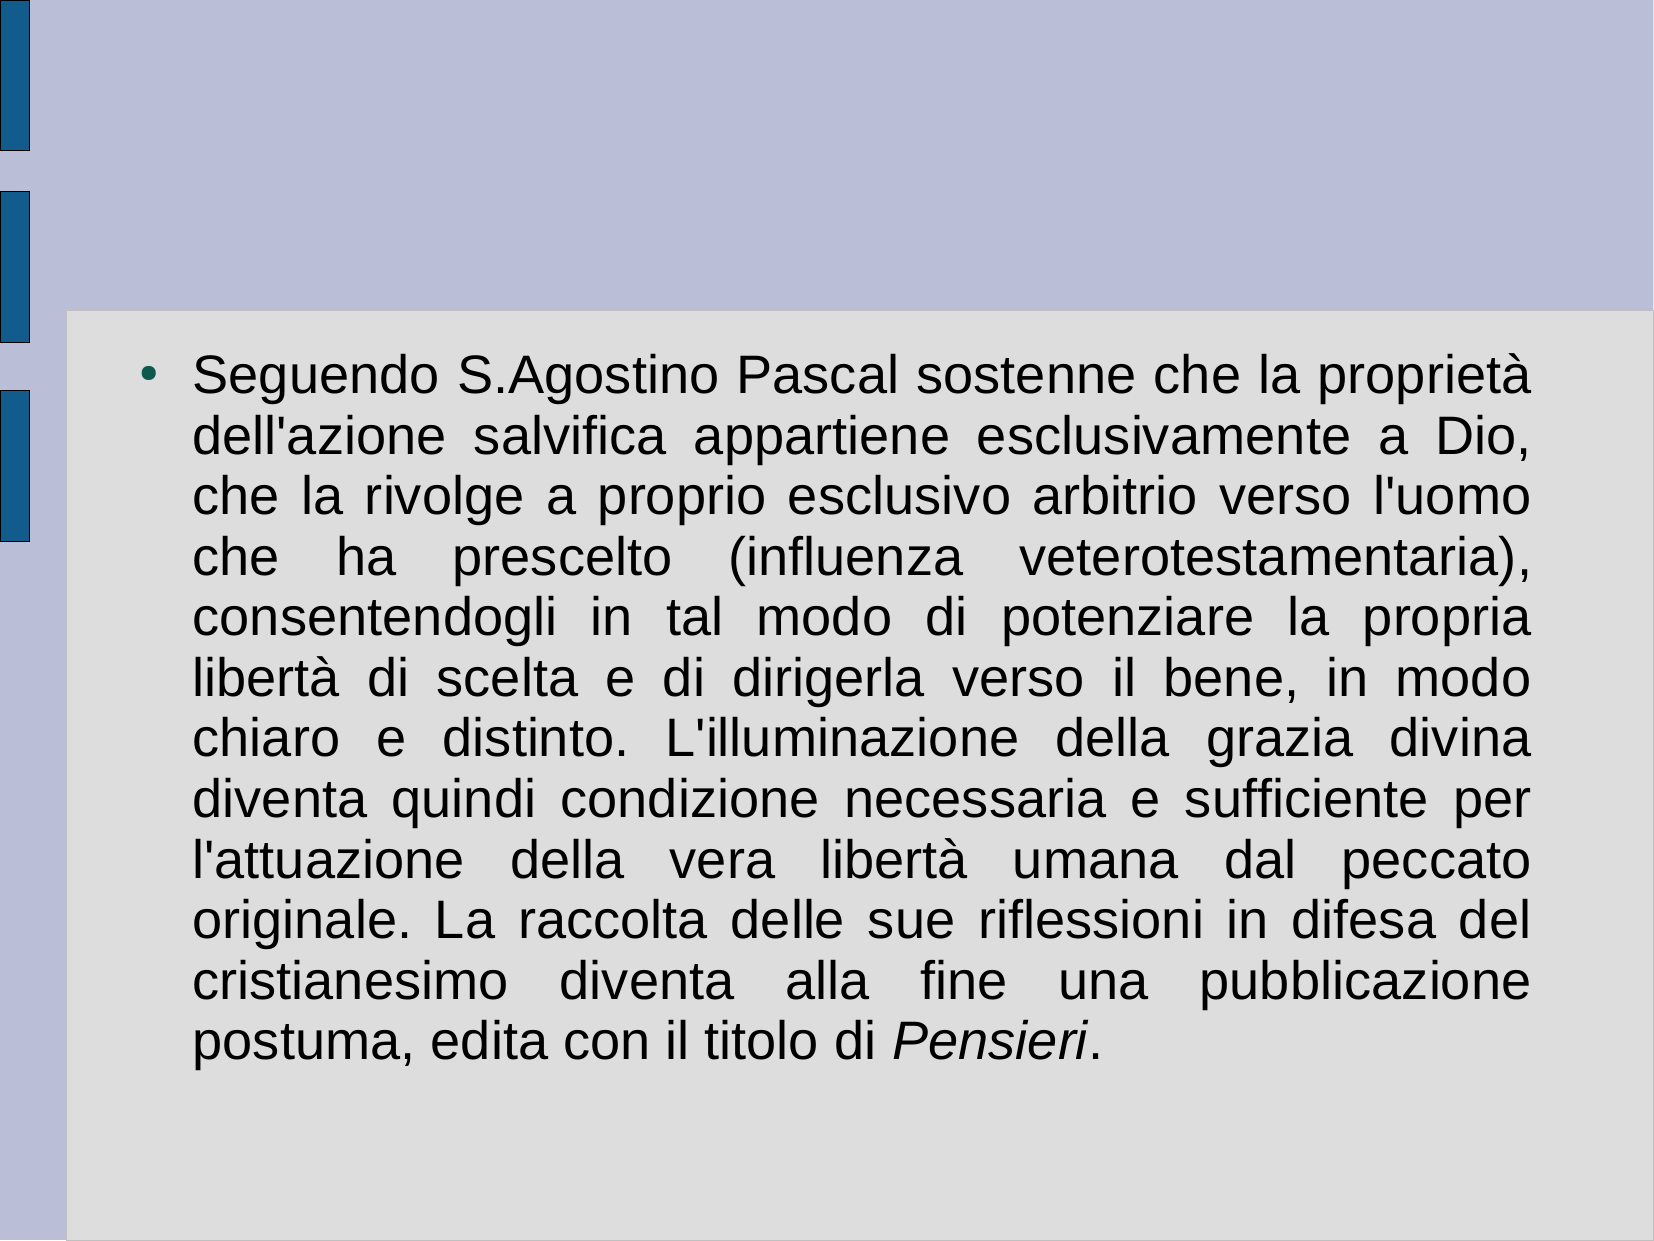

#
Seguendo S.Agostino Pascal sostenne che la proprietà dell'azione salvifica appartiene esclusivamente a Dio, che la rivolge a proprio esclusivo arbitrio verso l'uomo che ha prescelto (influenza veterotestamentaria), consentendogli in tal modo di potenziare la propria libertà di scelta e di dirigerla verso il bene, in modo chiaro e distinto. L'illuminazione della grazia divina diventa quindi condizione necessaria e sufficiente per l'attuazione della vera libertà umana dal peccato originale. La raccolta delle sue riflessioni in difesa del cristianesimo diventa alla fine una pubblicazione postuma, edita con il titolo di Pensieri.